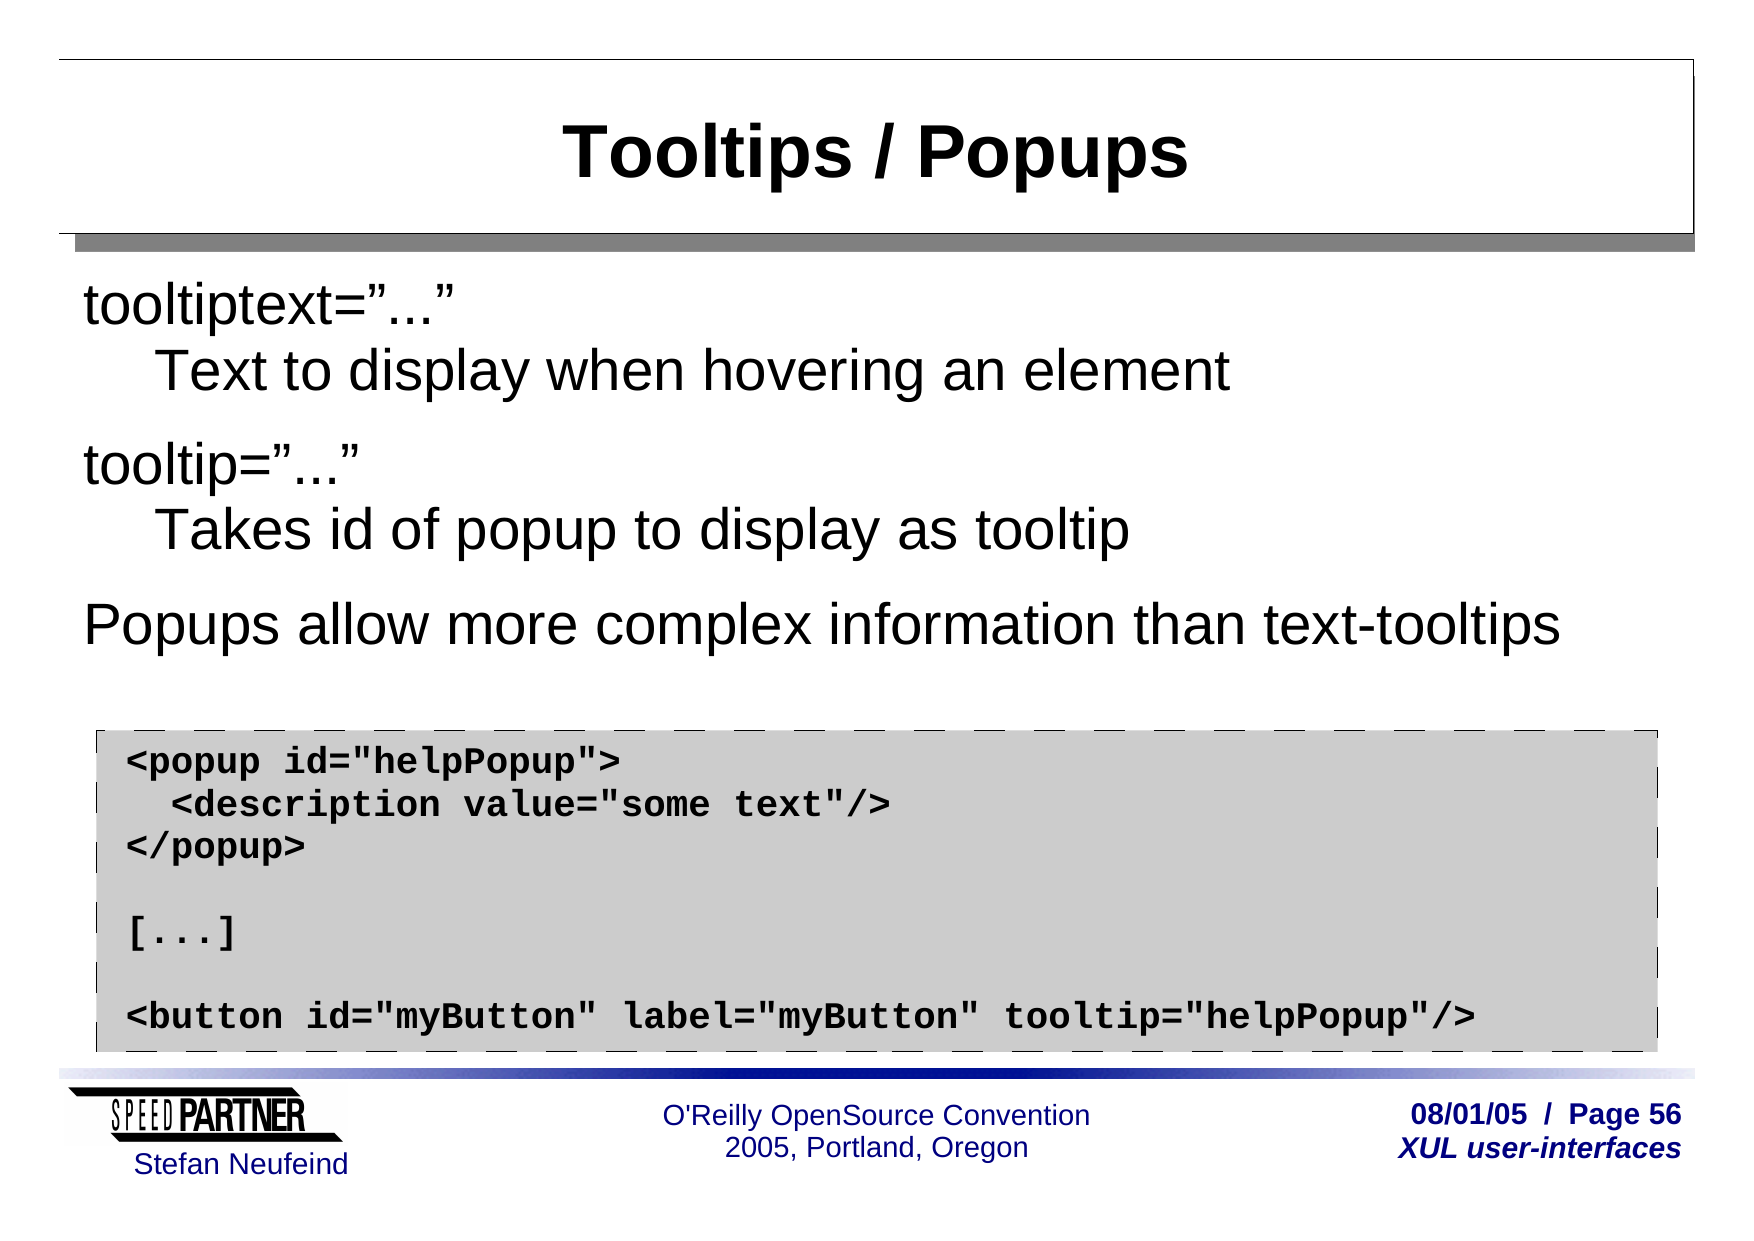

# Tooltips / Popups
tooltiptext=”...”
Text to display when hovering an element
tooltip=”...”
Takes id of popup to display as tooltip
Popups allow more complex information than text-tooltips
<popup id="helpPopup">
 <description value="some text"/>
</popup>
[...]
<button id="myButton" label="myButton" tooltip="helpPopup"/>